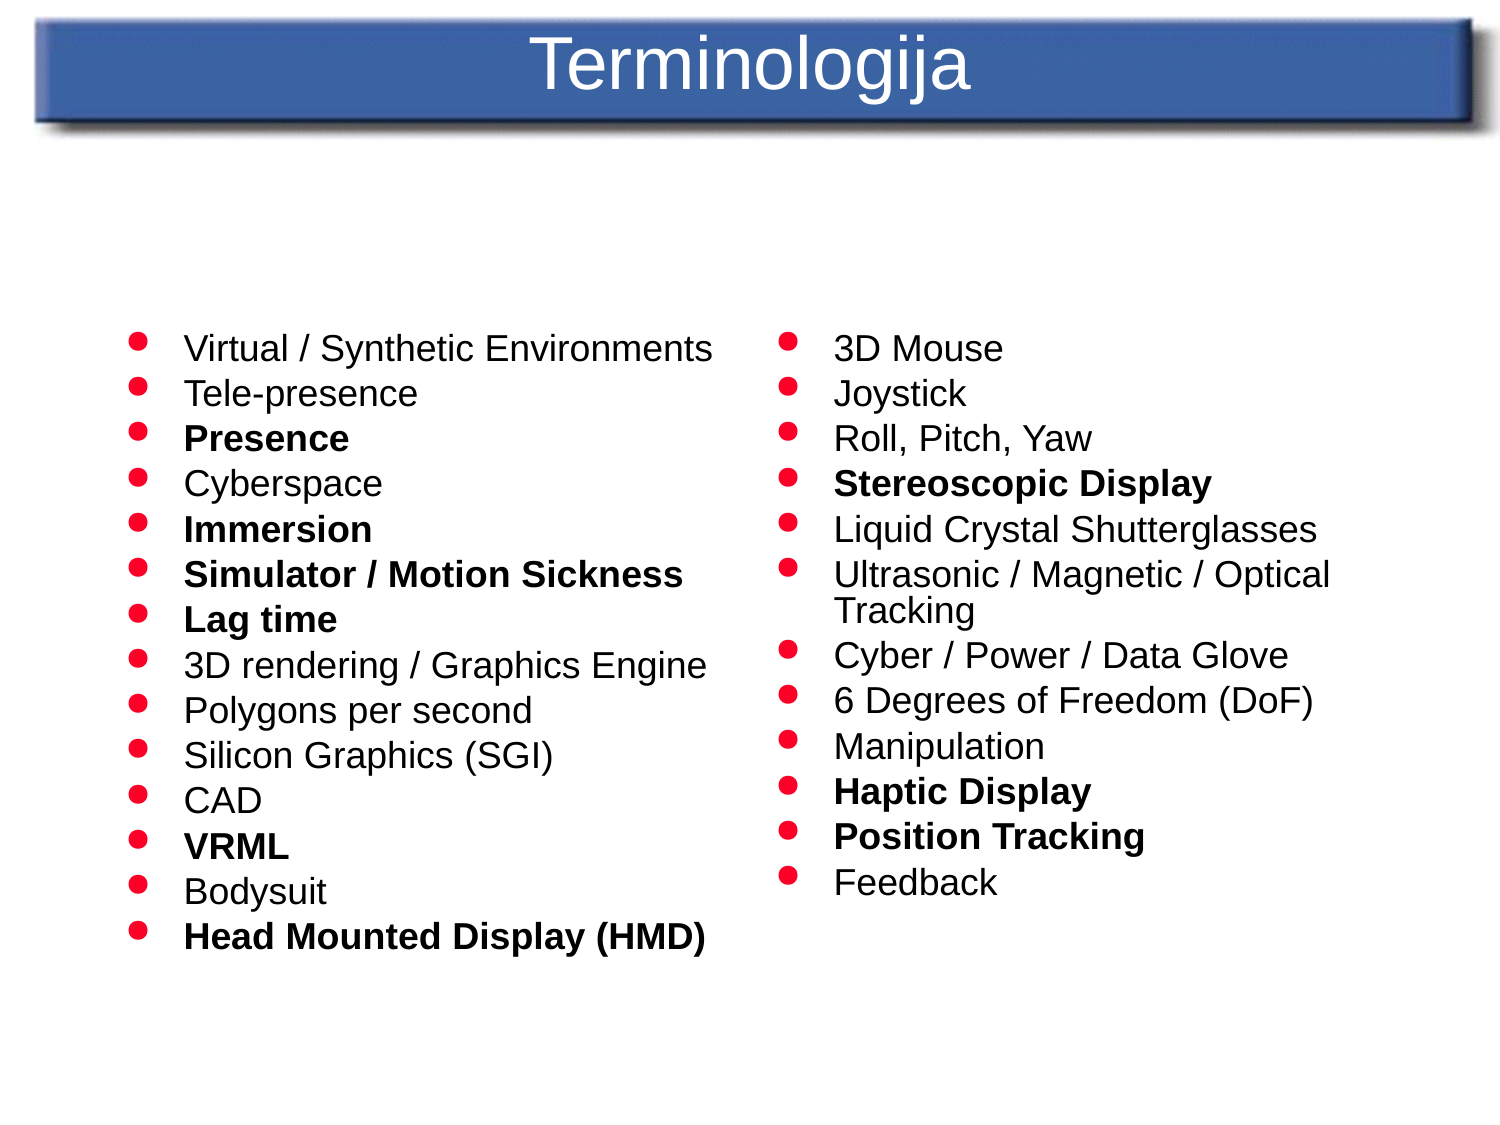

# Terminologija
Virtual / Synthetic Environments
Tele-presence
Presence
Cyberspace
Immersion
Simulator / Motion Sickness
Lag time
3D rendering / Graphics Engine
Polygons per second
Silicon Graphics (SGI)
CAD
VRML
Bodysuit
Head Mounted Display (HMD)
3D Mouse
Joystick
Roll, Pitch, Yaw
Stereoscopic Display
Liquid Crystal Shutterglasses
Ultrasonic / Magnetic / Optical Tracking
Cyber / Power / Data Glove
6 Degrees of Freedom (DoF)
Manipulation
Haptic Display
Position Tracking
Feedback